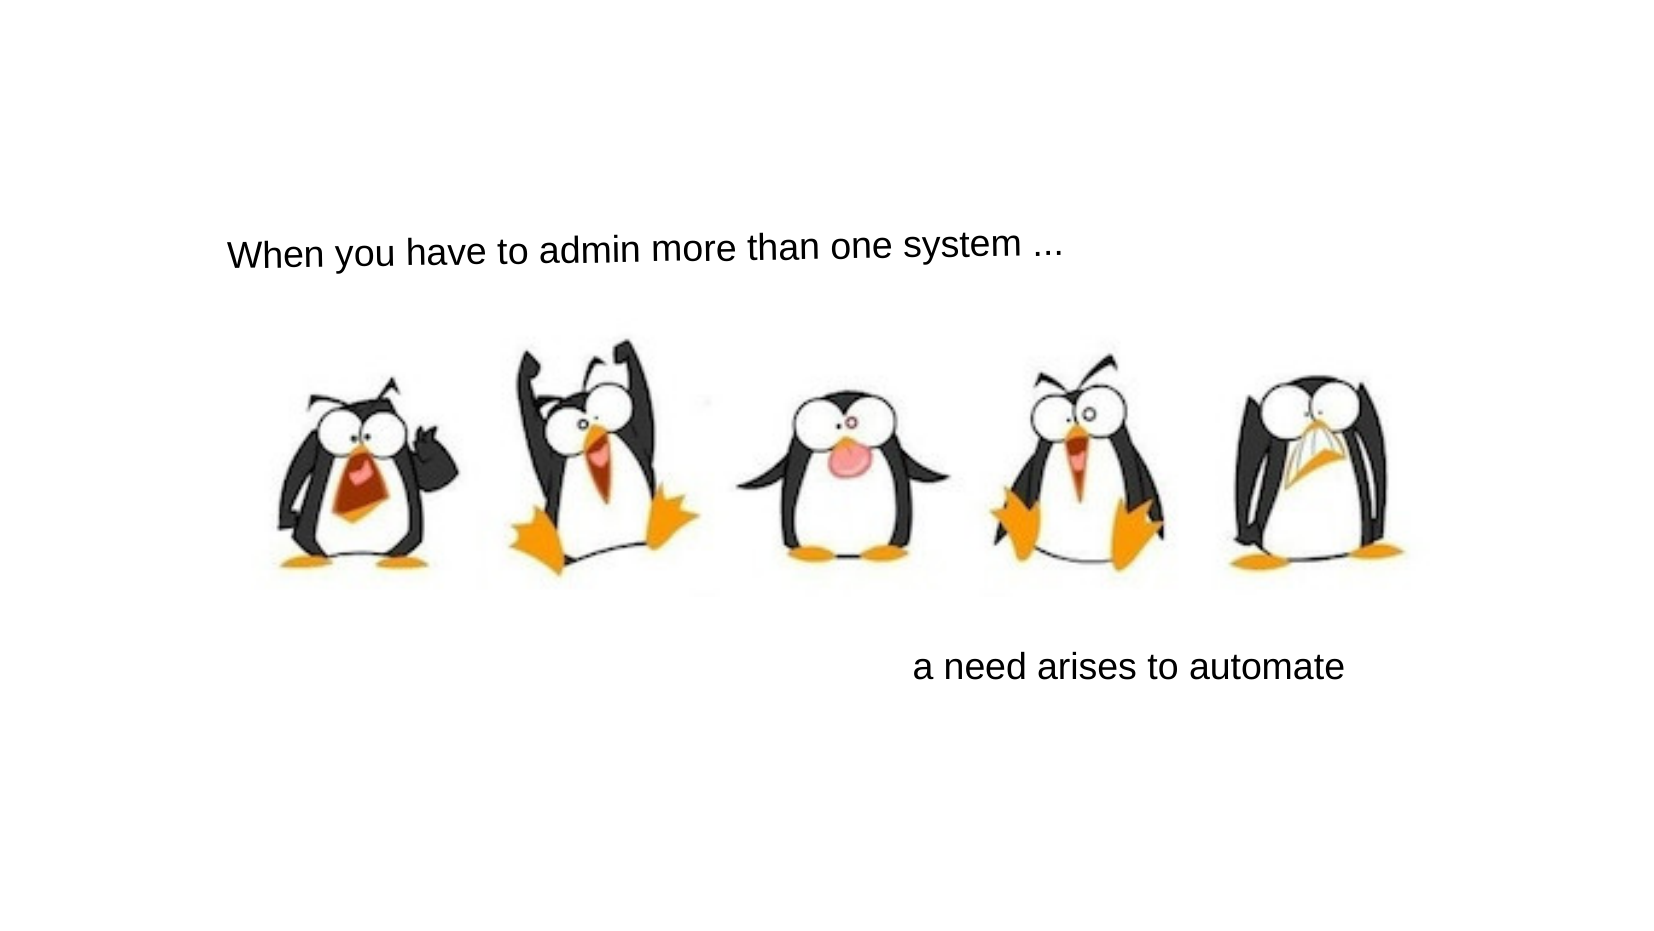

When you have to admin more than one system ...
a need arises to automate